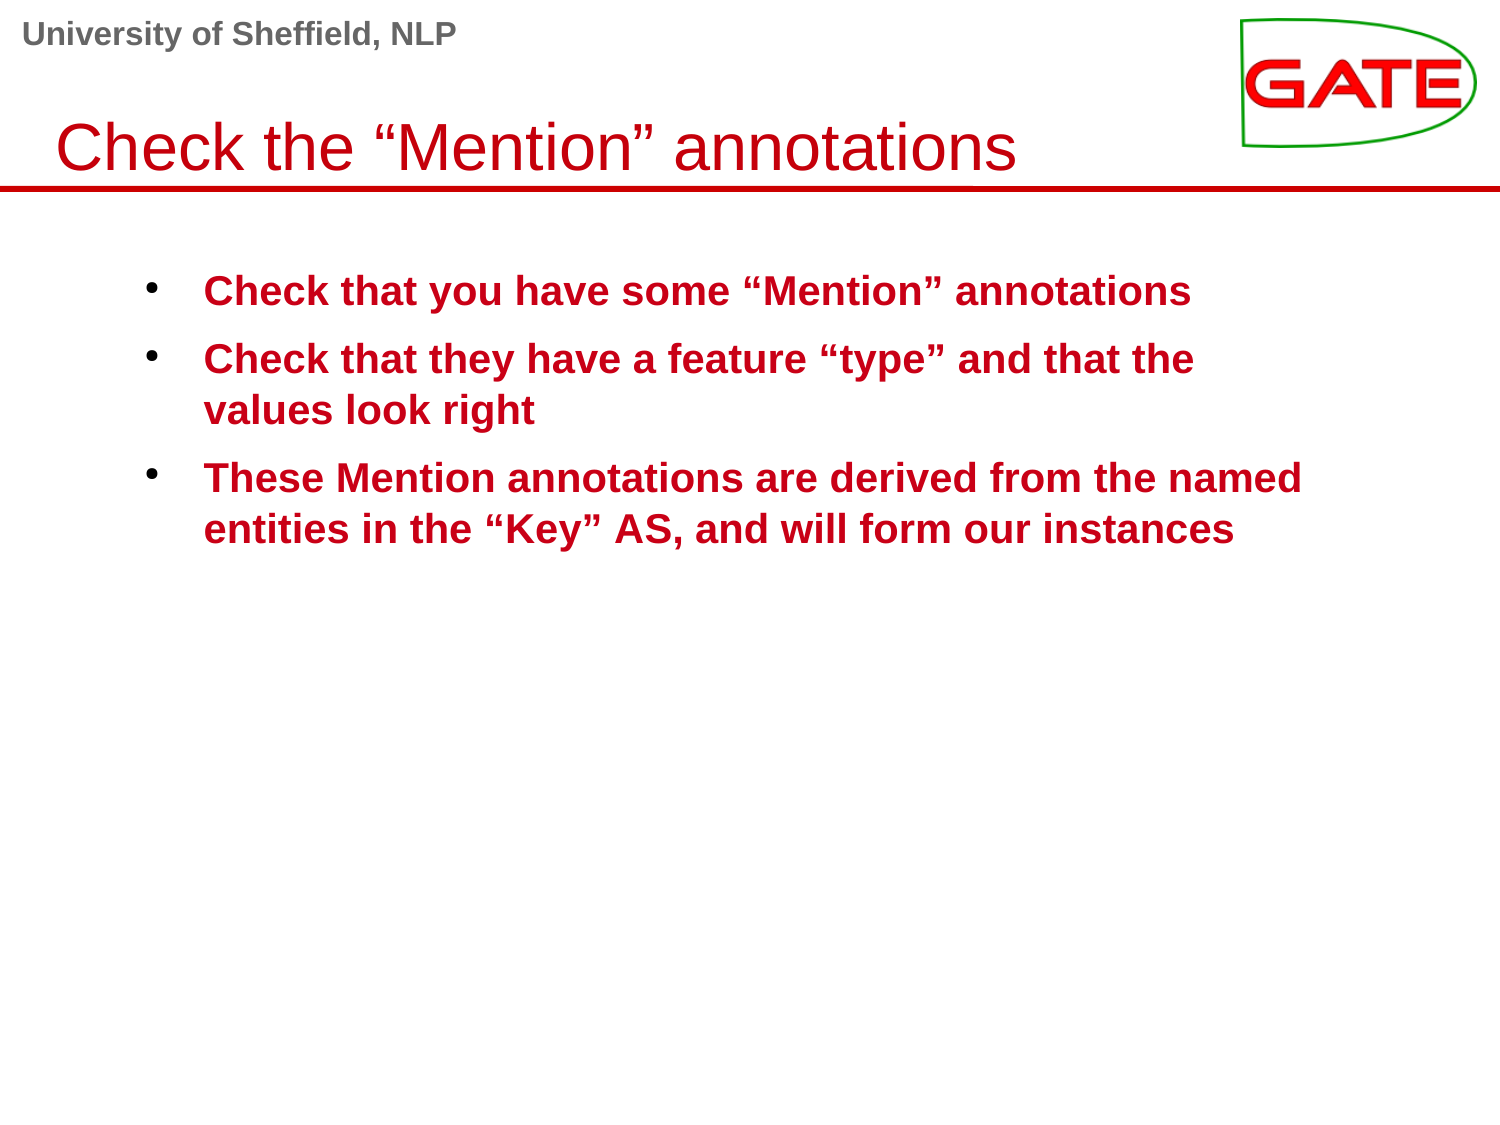

# Check the “Mention” annotations
Check that you have some “Mention” annotations
Check that they have a feature “type” and that the values look right
These Mention annotations are derived from the named entities in the “Key” AS, and will form our instances